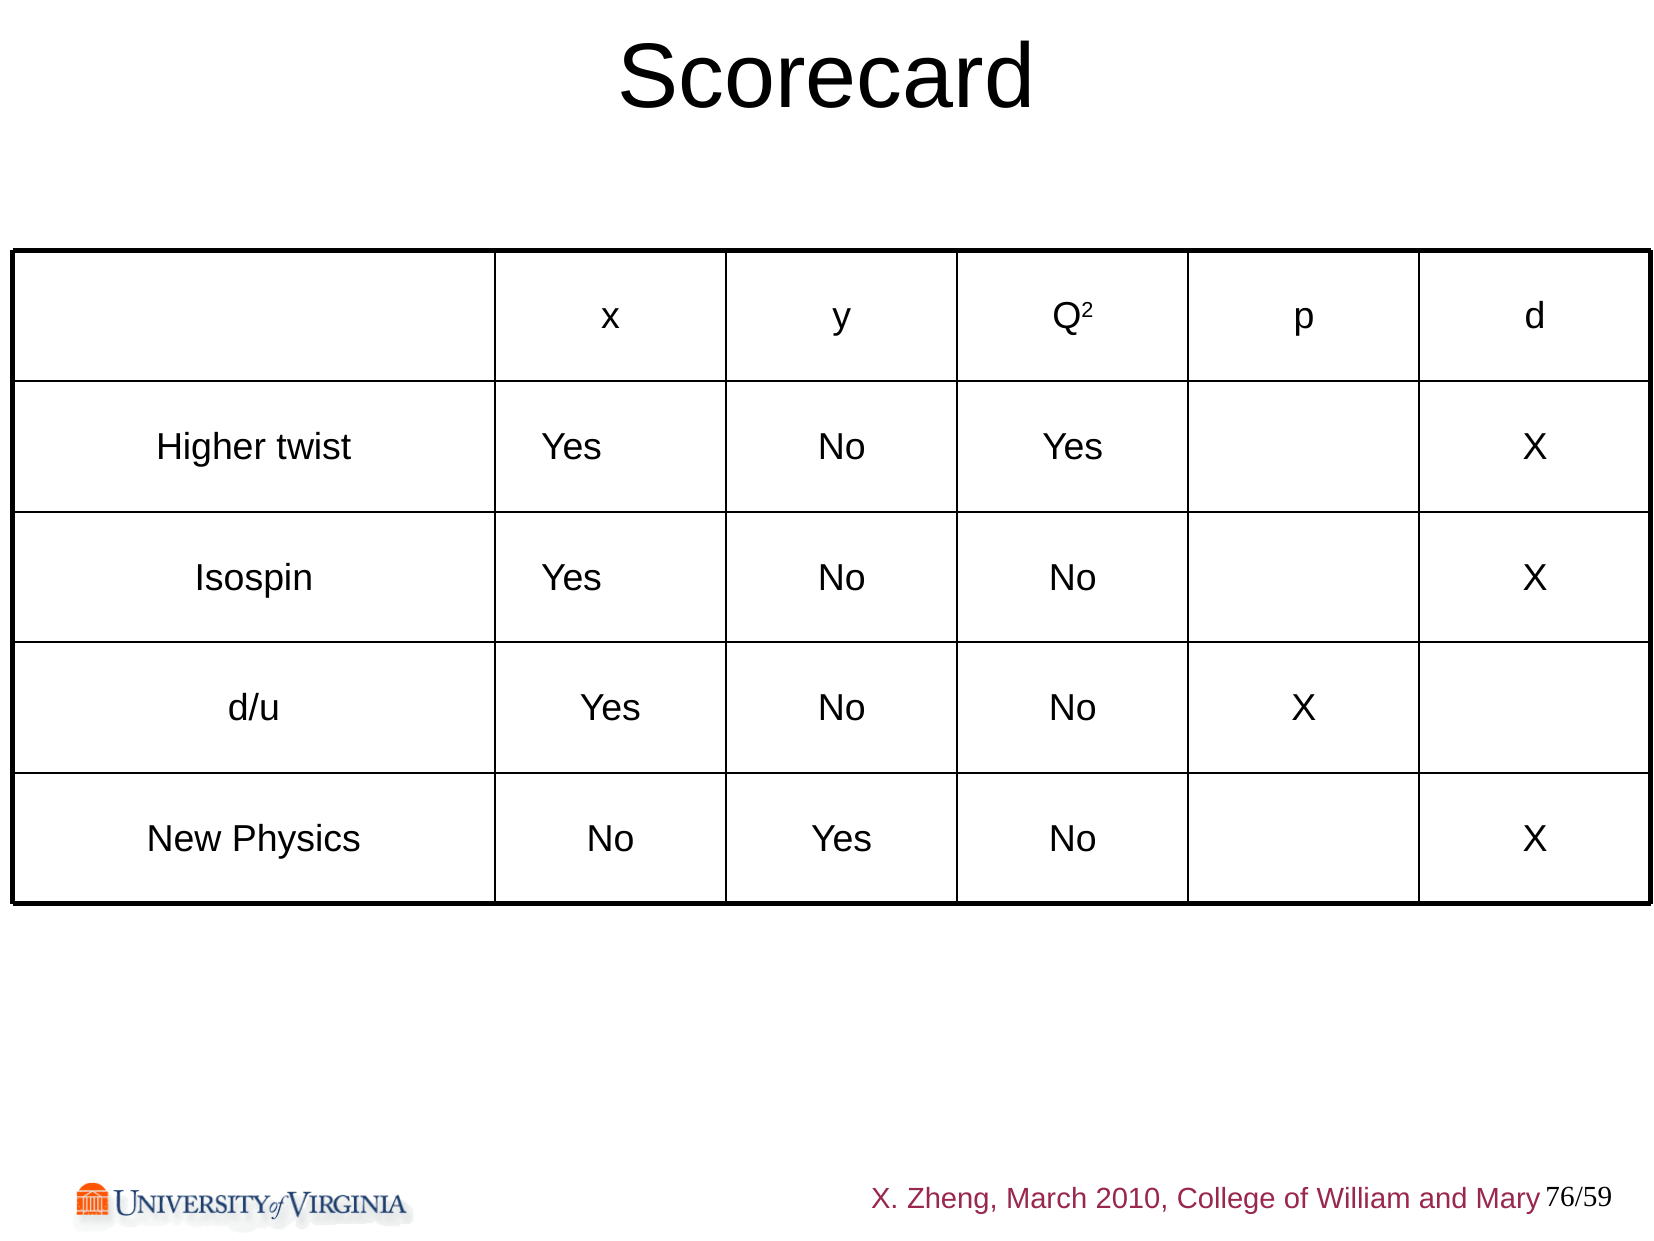

# Scorecard
x
y
Q2
p
d
Higher twist
 Yes
No
Yes
X
Isospin
 Yes
No
No
X
d/u
Yes
No
No
X
New Physics
No
Yes
No
X